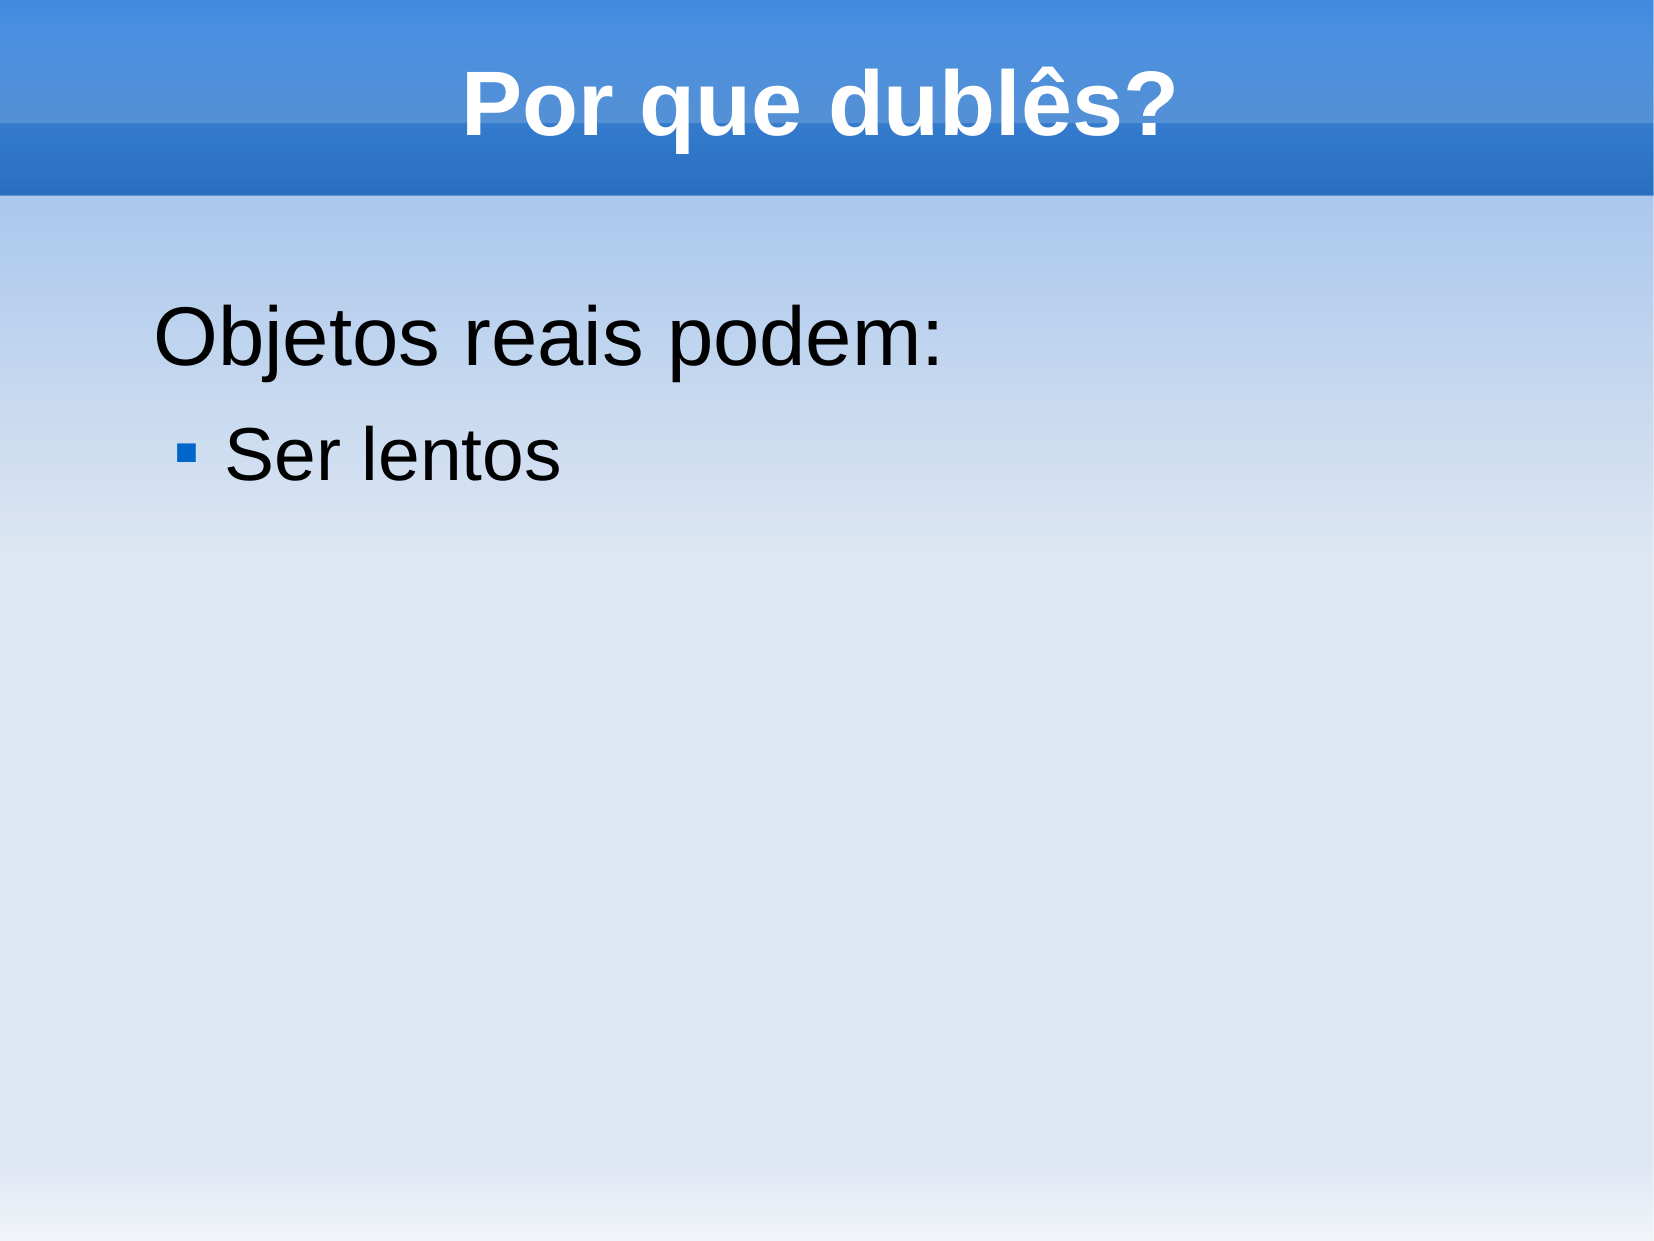

# Por que dublês?
Objetos reais podem:
Ser lentos